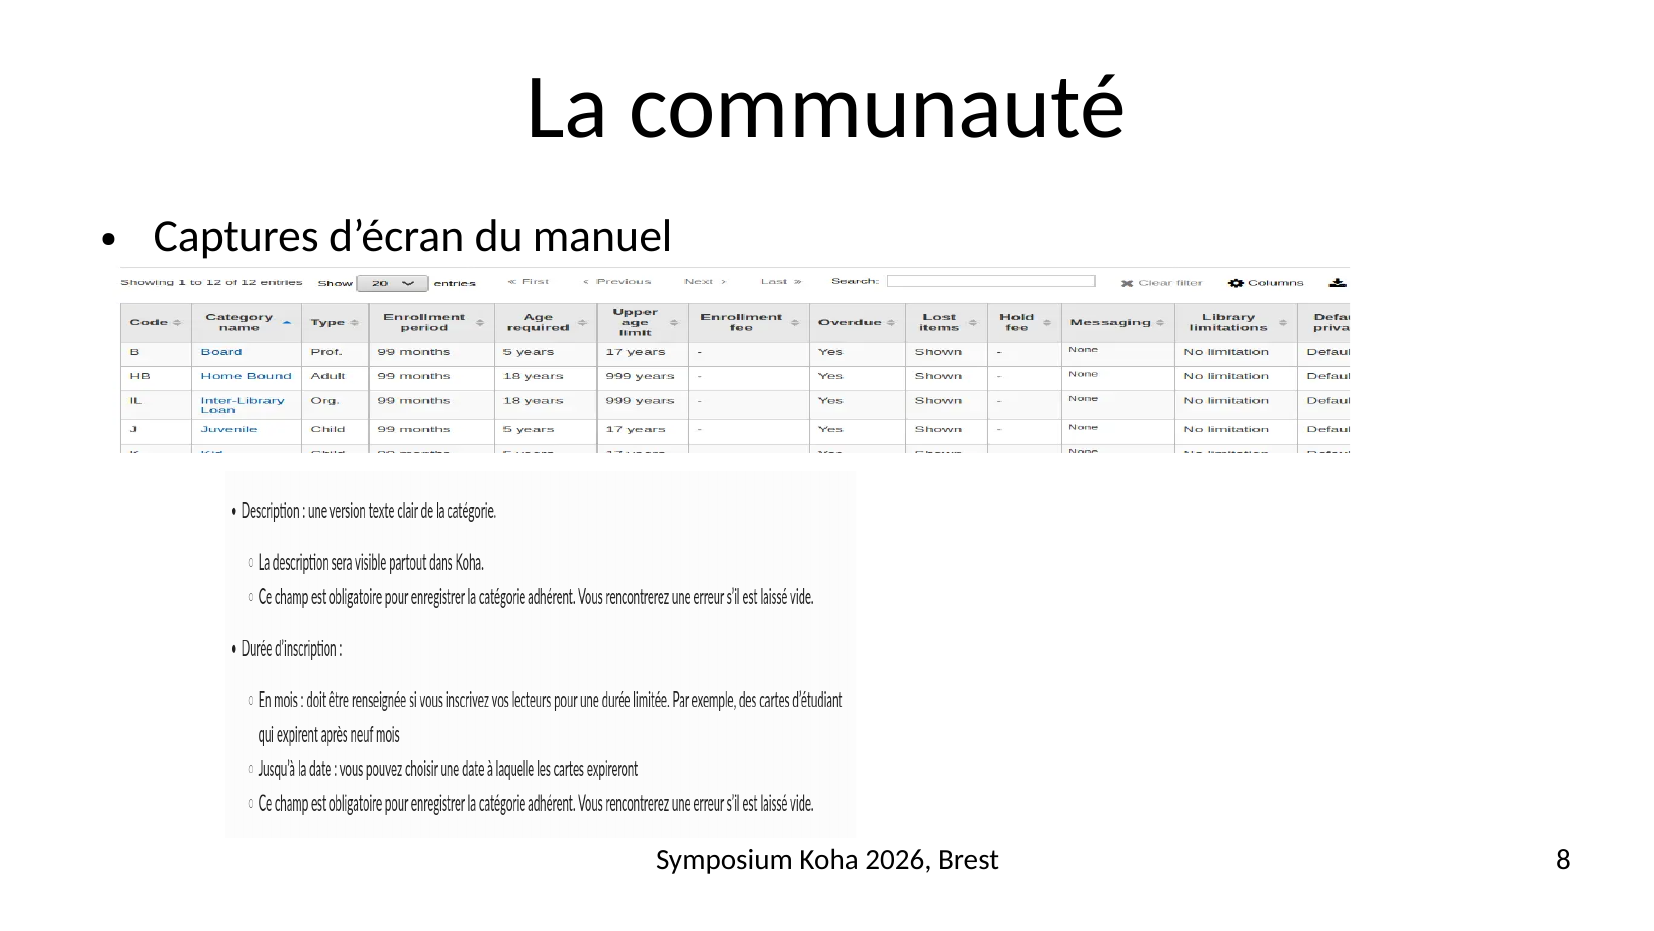

# La communauté
Captures d’écran du manuel
Symposium Koha 2026, Brest
8